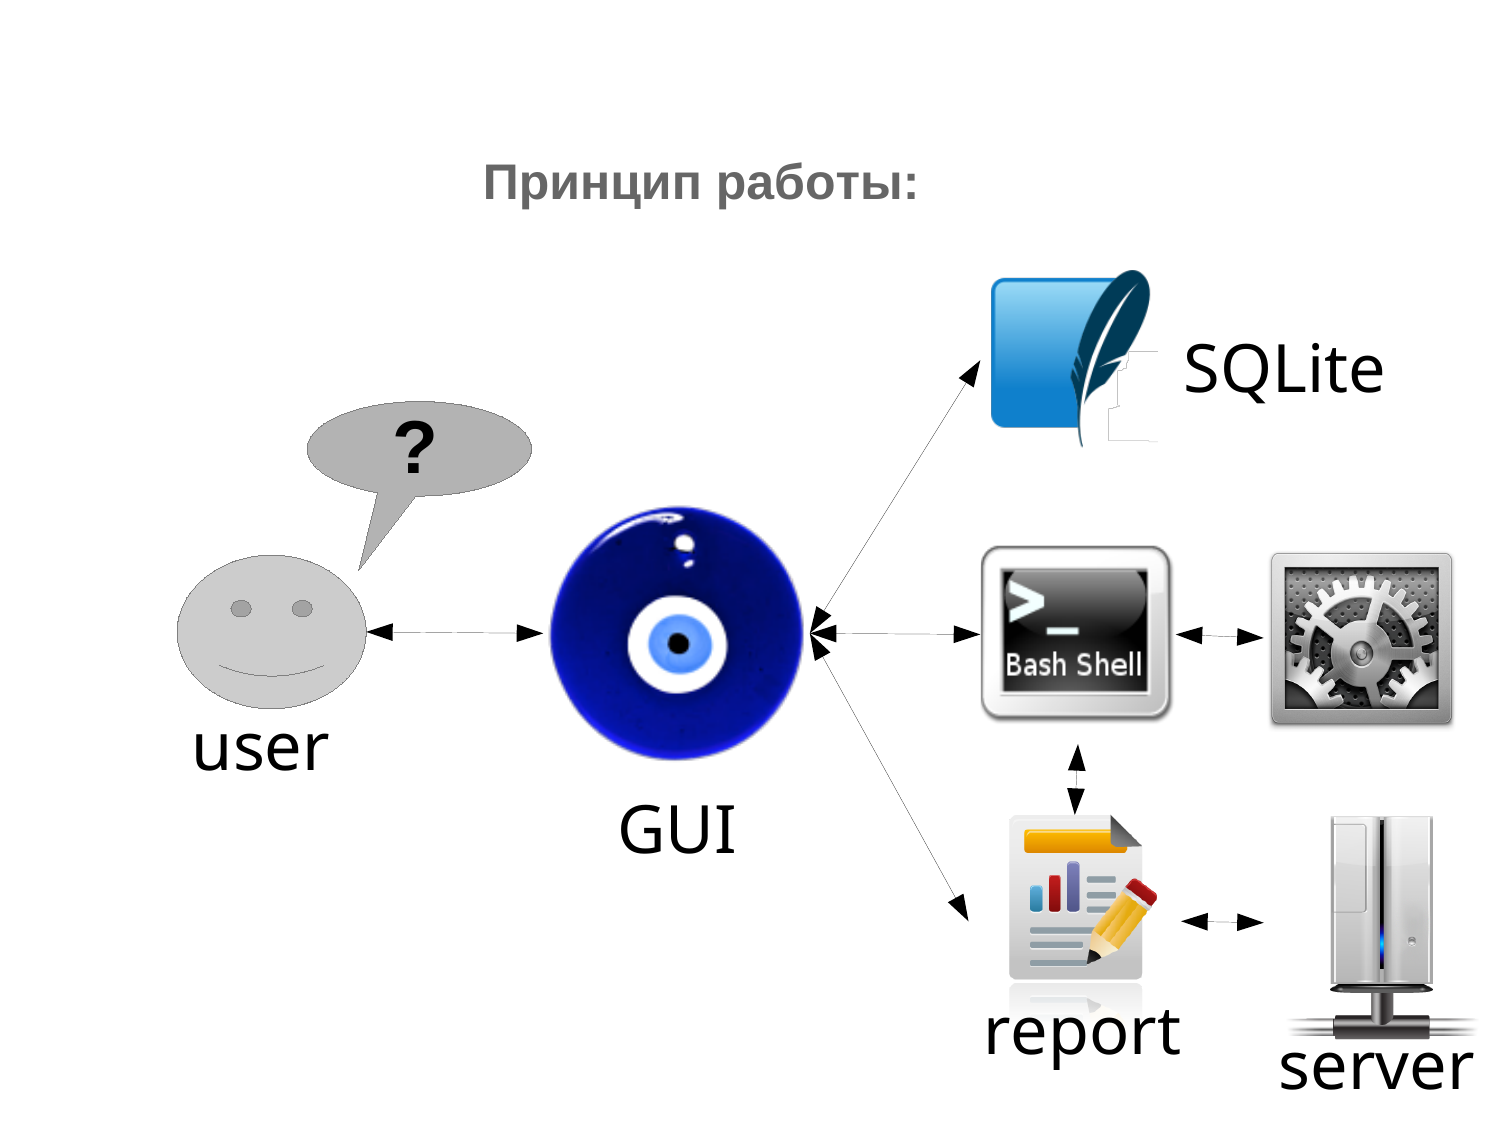

Принцип работы:
SQLite
?
user
GUI
report
server